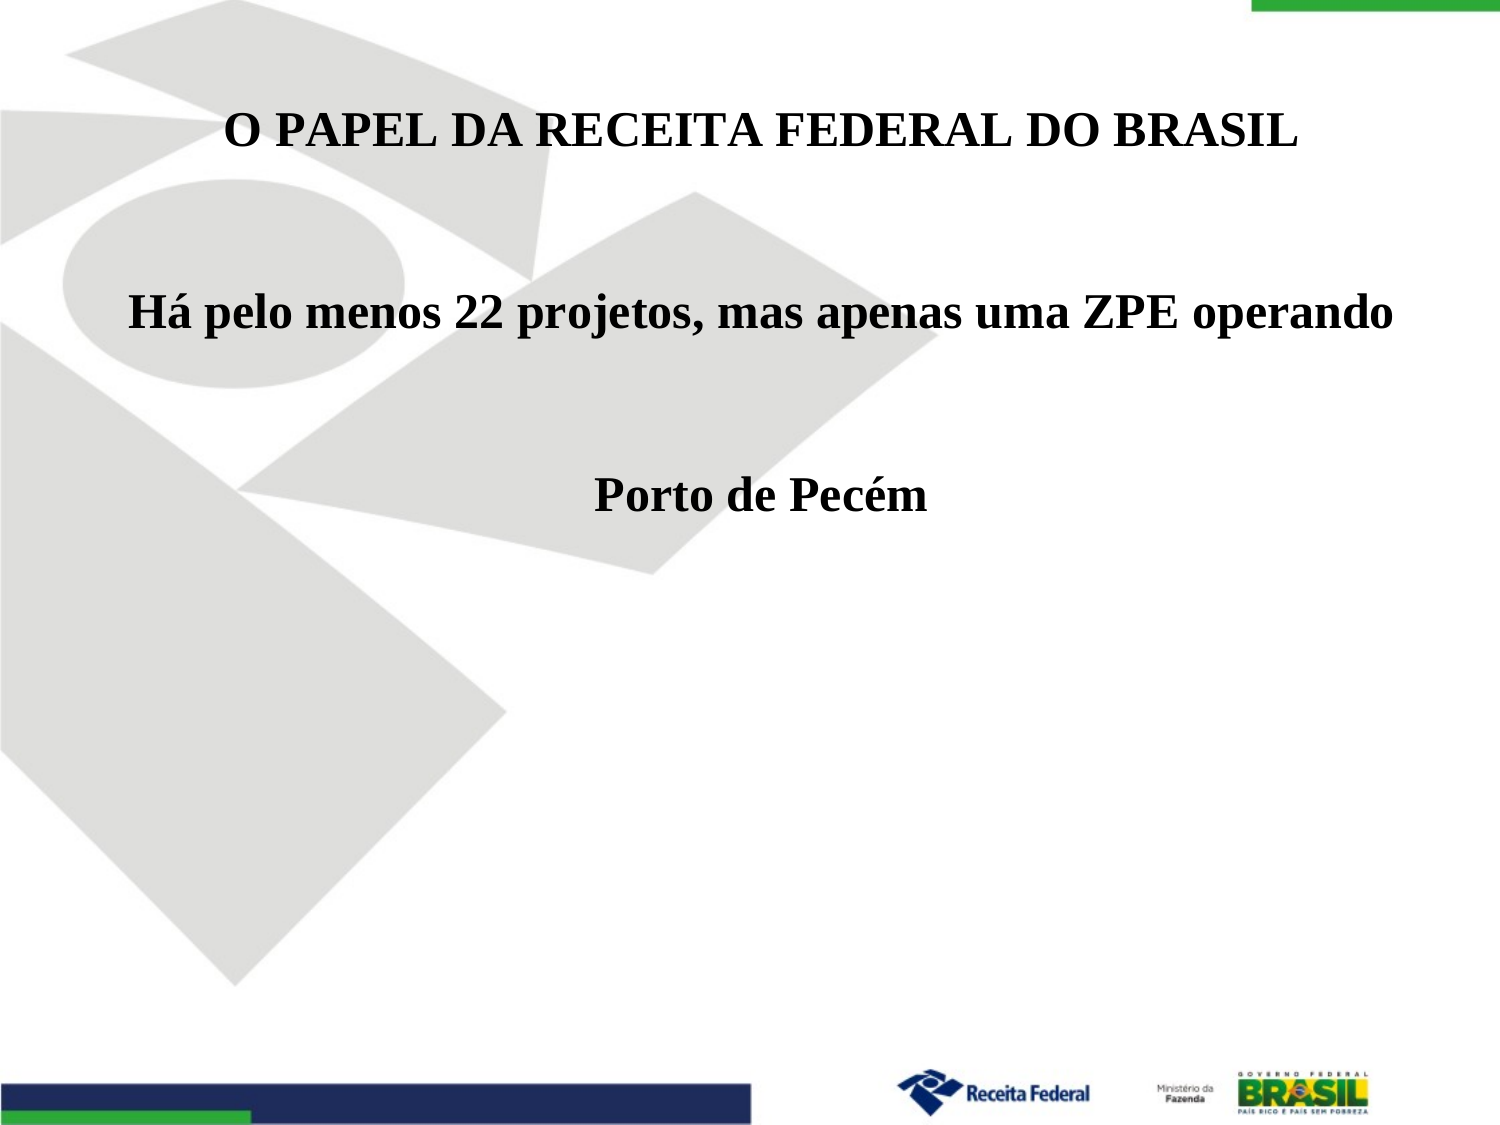

O PAPEL DA RECEITA FEDERAL DO BRASIL
Há pelo menos 22 projetos, mas apenas uma ZPE operando
Porto de Pecém